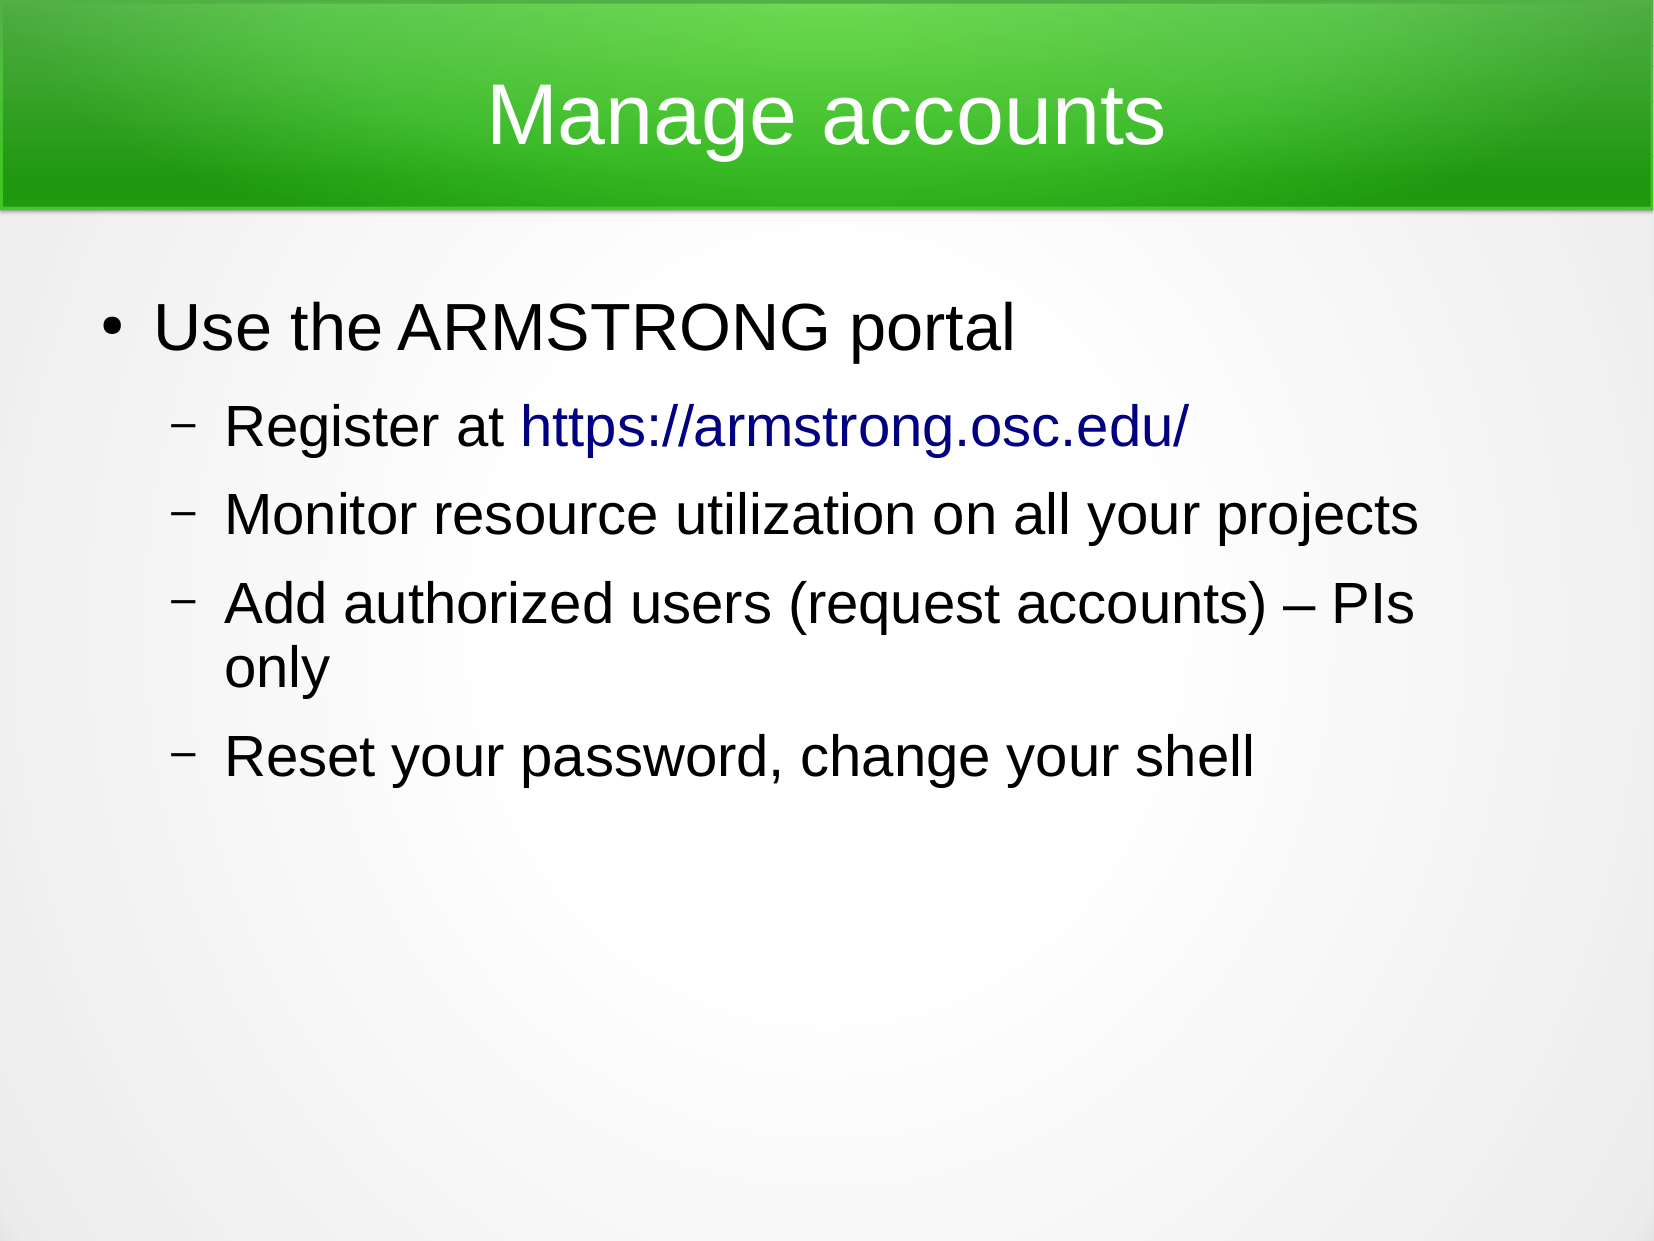

# Manage accounts
Use the ARMSTRONG portal
Register at https://armstrong.osc.edu/
Monitor resource utilization on all your projects
Add authorized users (request accounts) – PIs only
Reset your password, change your shell